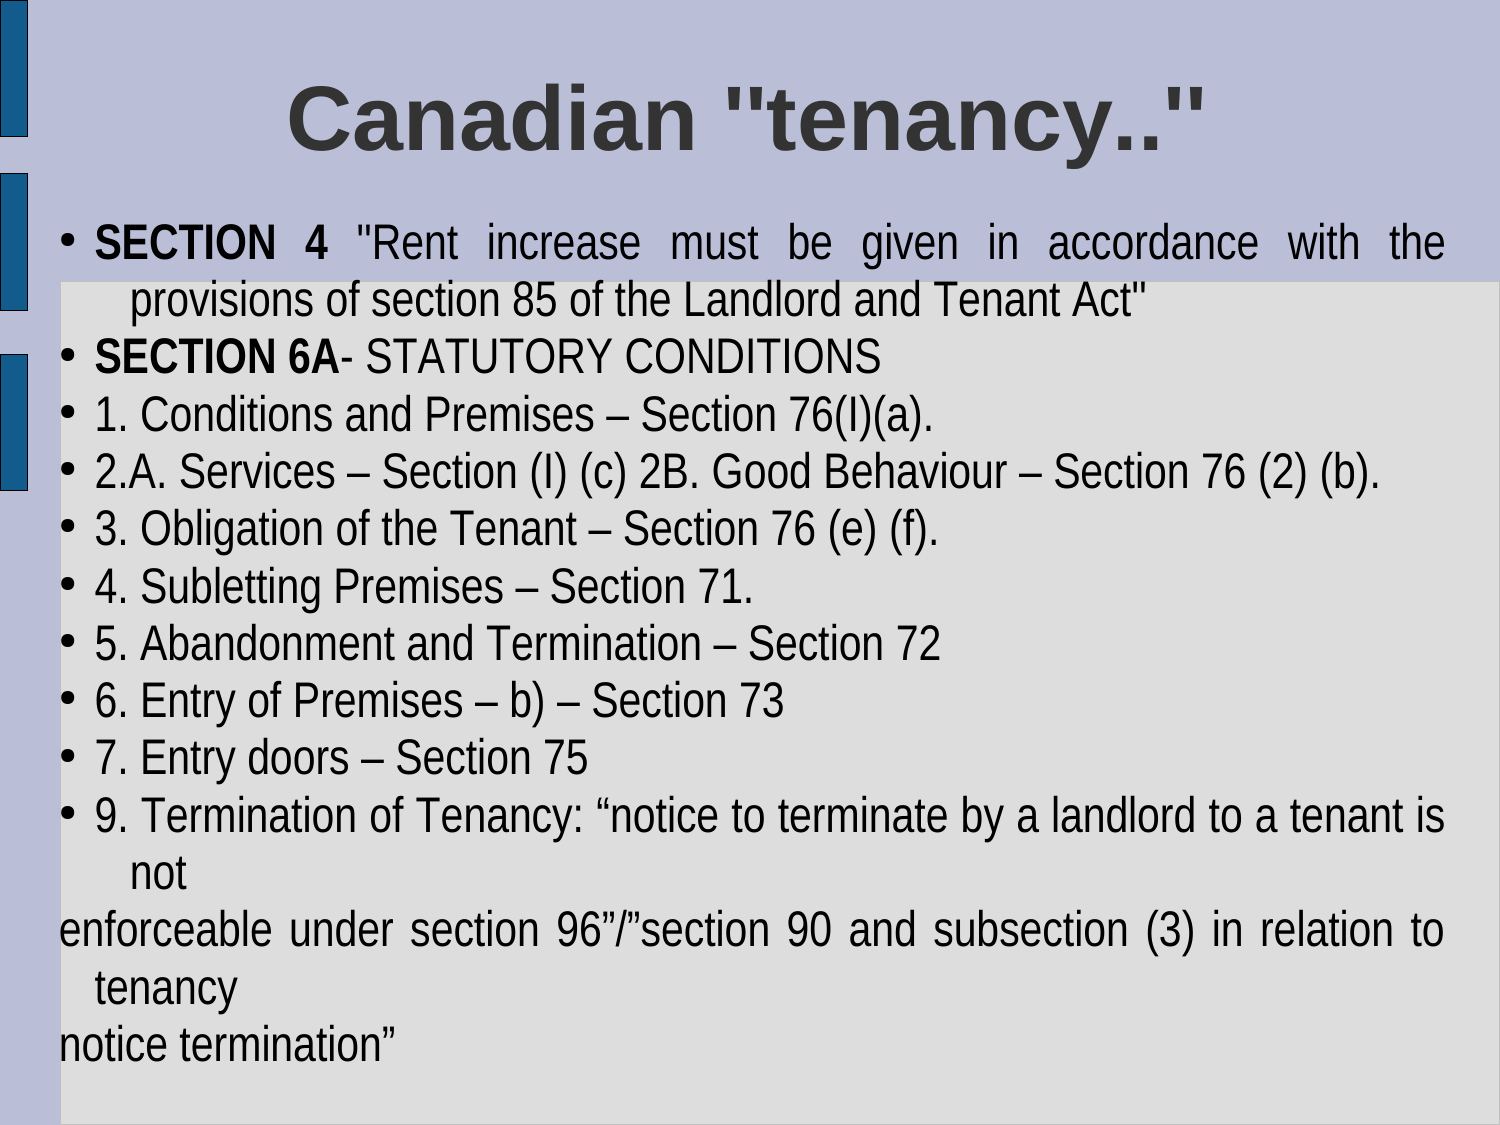

# Canadian ''tenancy..''
SECTION 4 ''Rent increase must be given in accordance with the provisions of section 85 of the Landlord and Tenant Act''
SECTION 6A- STATUTORY CONDITIONS
1. Conditions and Premises – Section 76(I)(a).
2.A. Services – Section (I) (c) 2B. Good Behaviour – Section 76 (2) (b).
3. Obligation of the Tenant – Section 76 (e) (f).
4. Subletting Premises – Section 71.
5. Abandonment and Termination – Section 72
6. Entry of Premises – b) – Section 73
7. Entry doors – Section 75
9. Termination of Tenancy: “notice to terminate by a landlord to a tenant is not
enforceable under section 96”/”section 90 and subsection (3) in relation to tenancy
notice termination”